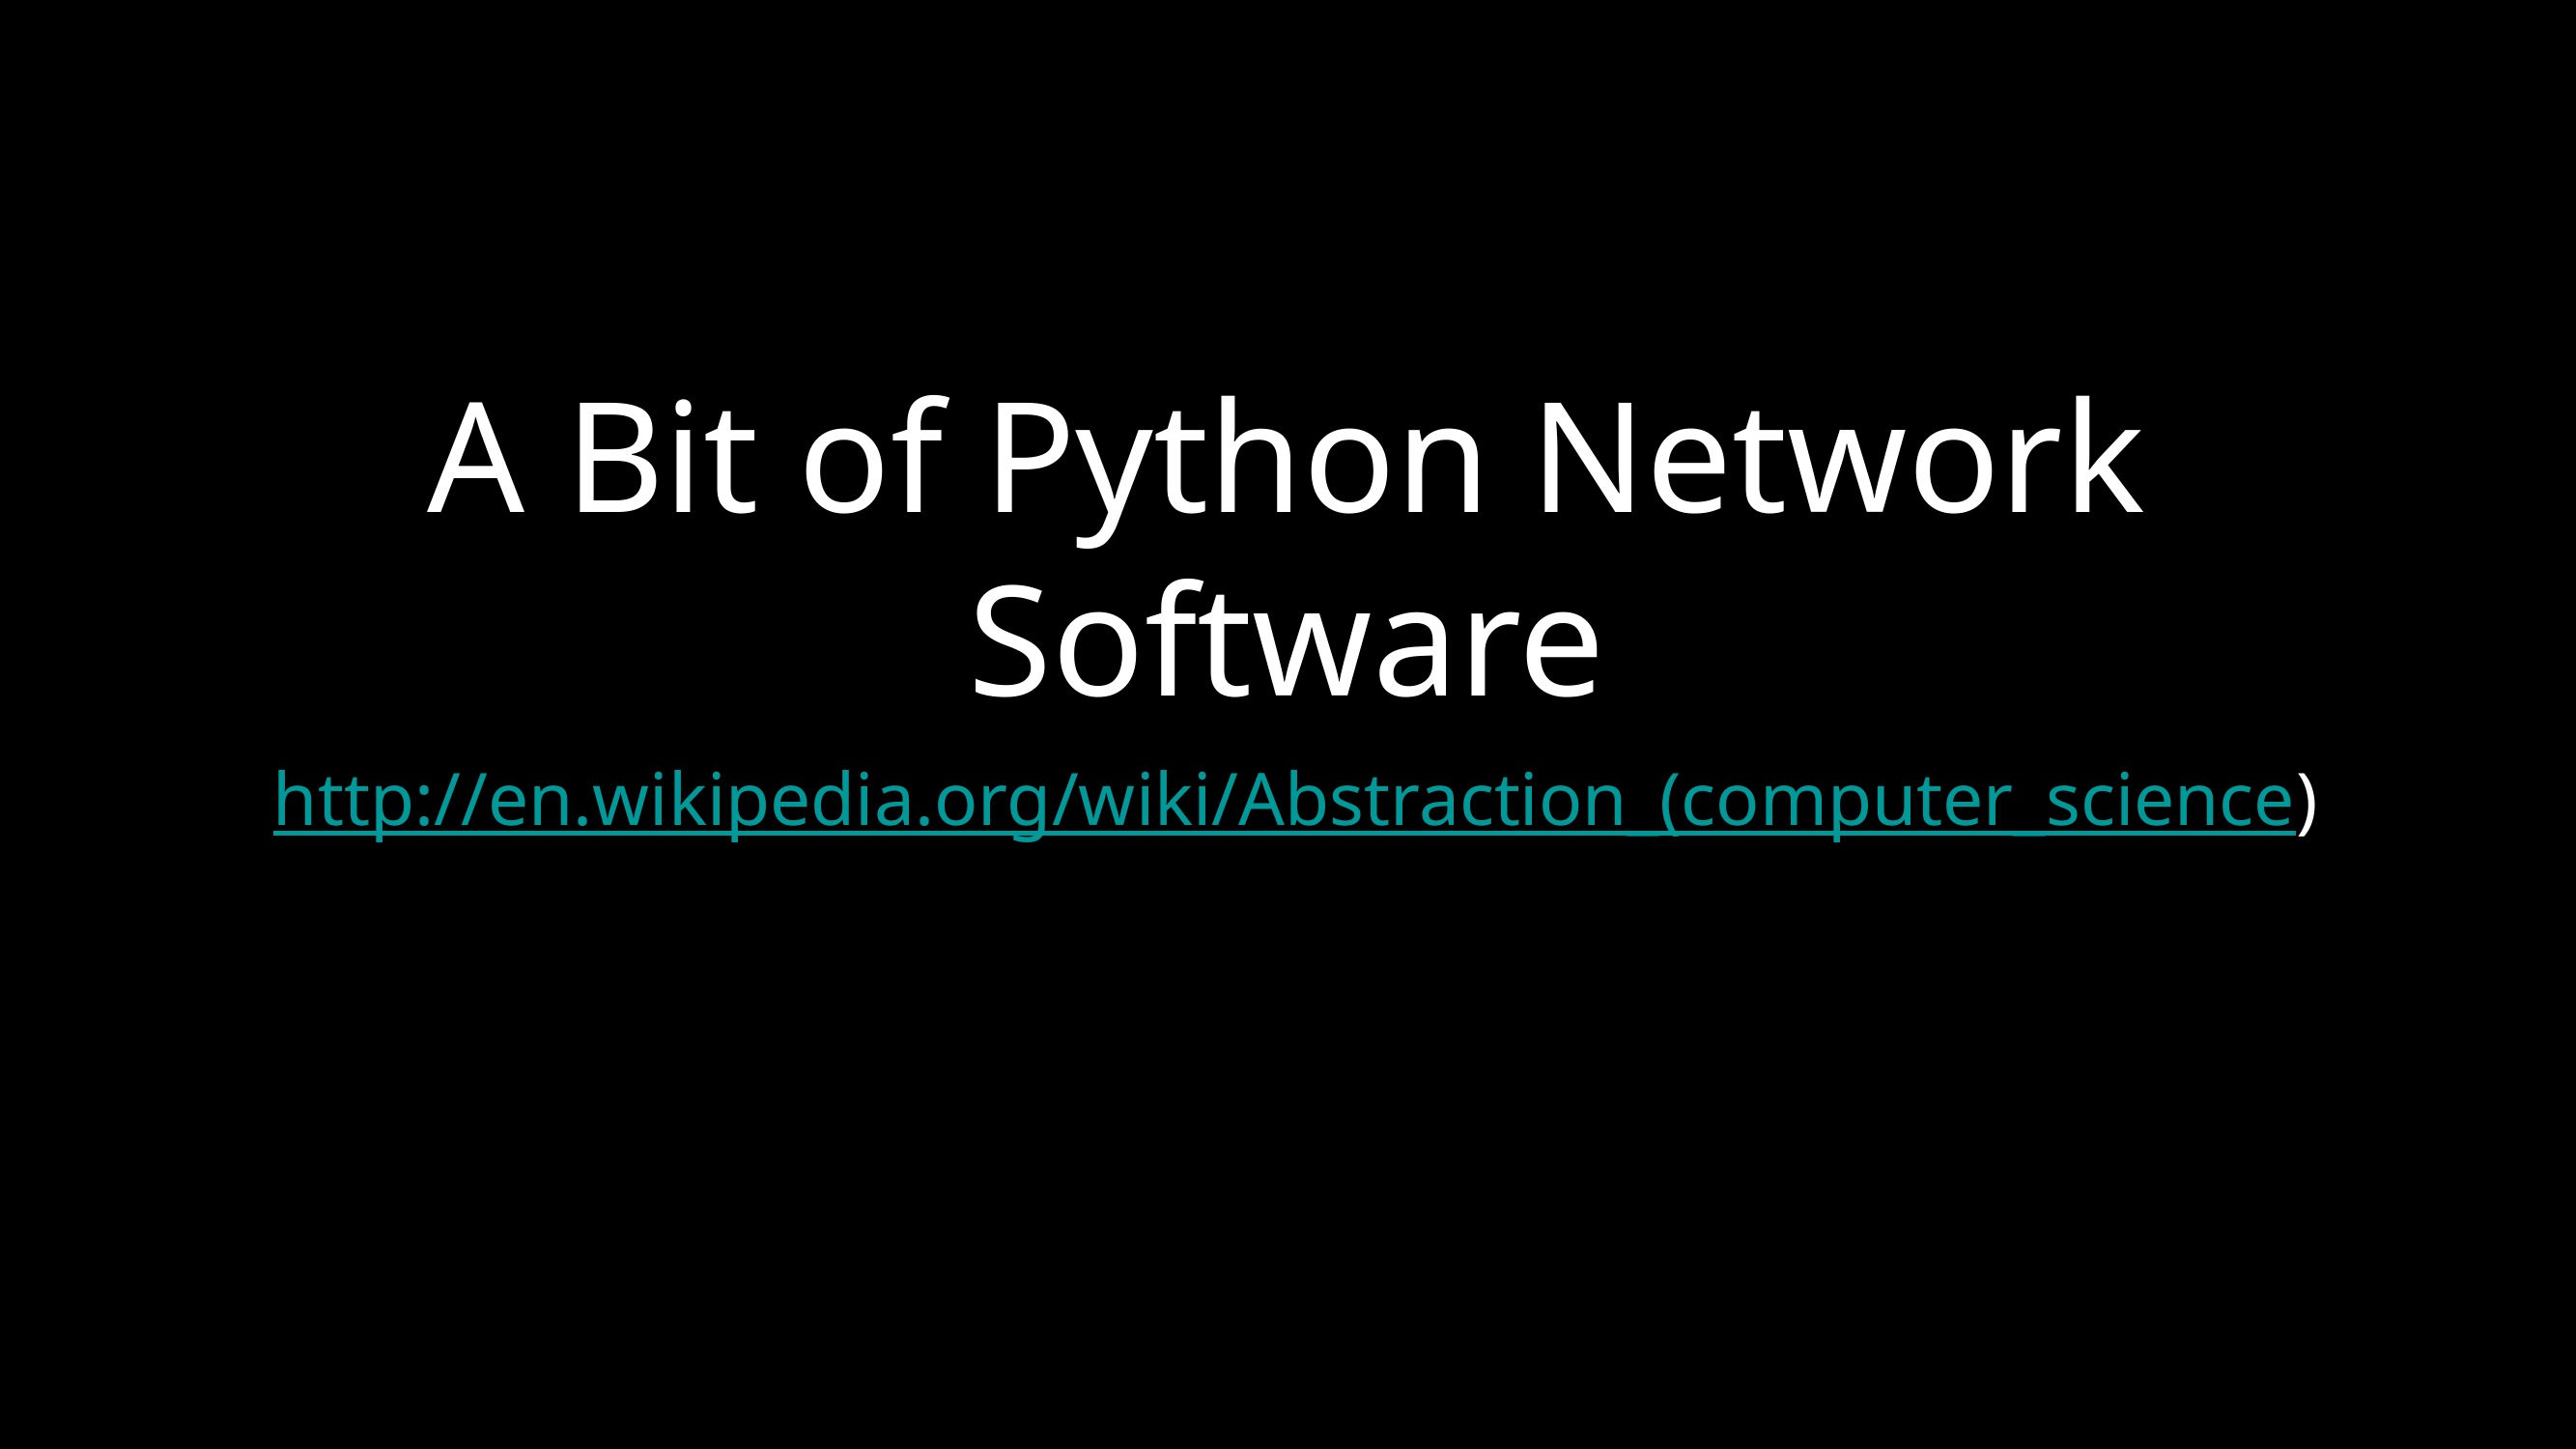

# A Bit of Python Network Software
http://en.wikipedia.org/wiki/Abstraction_(computer_science)